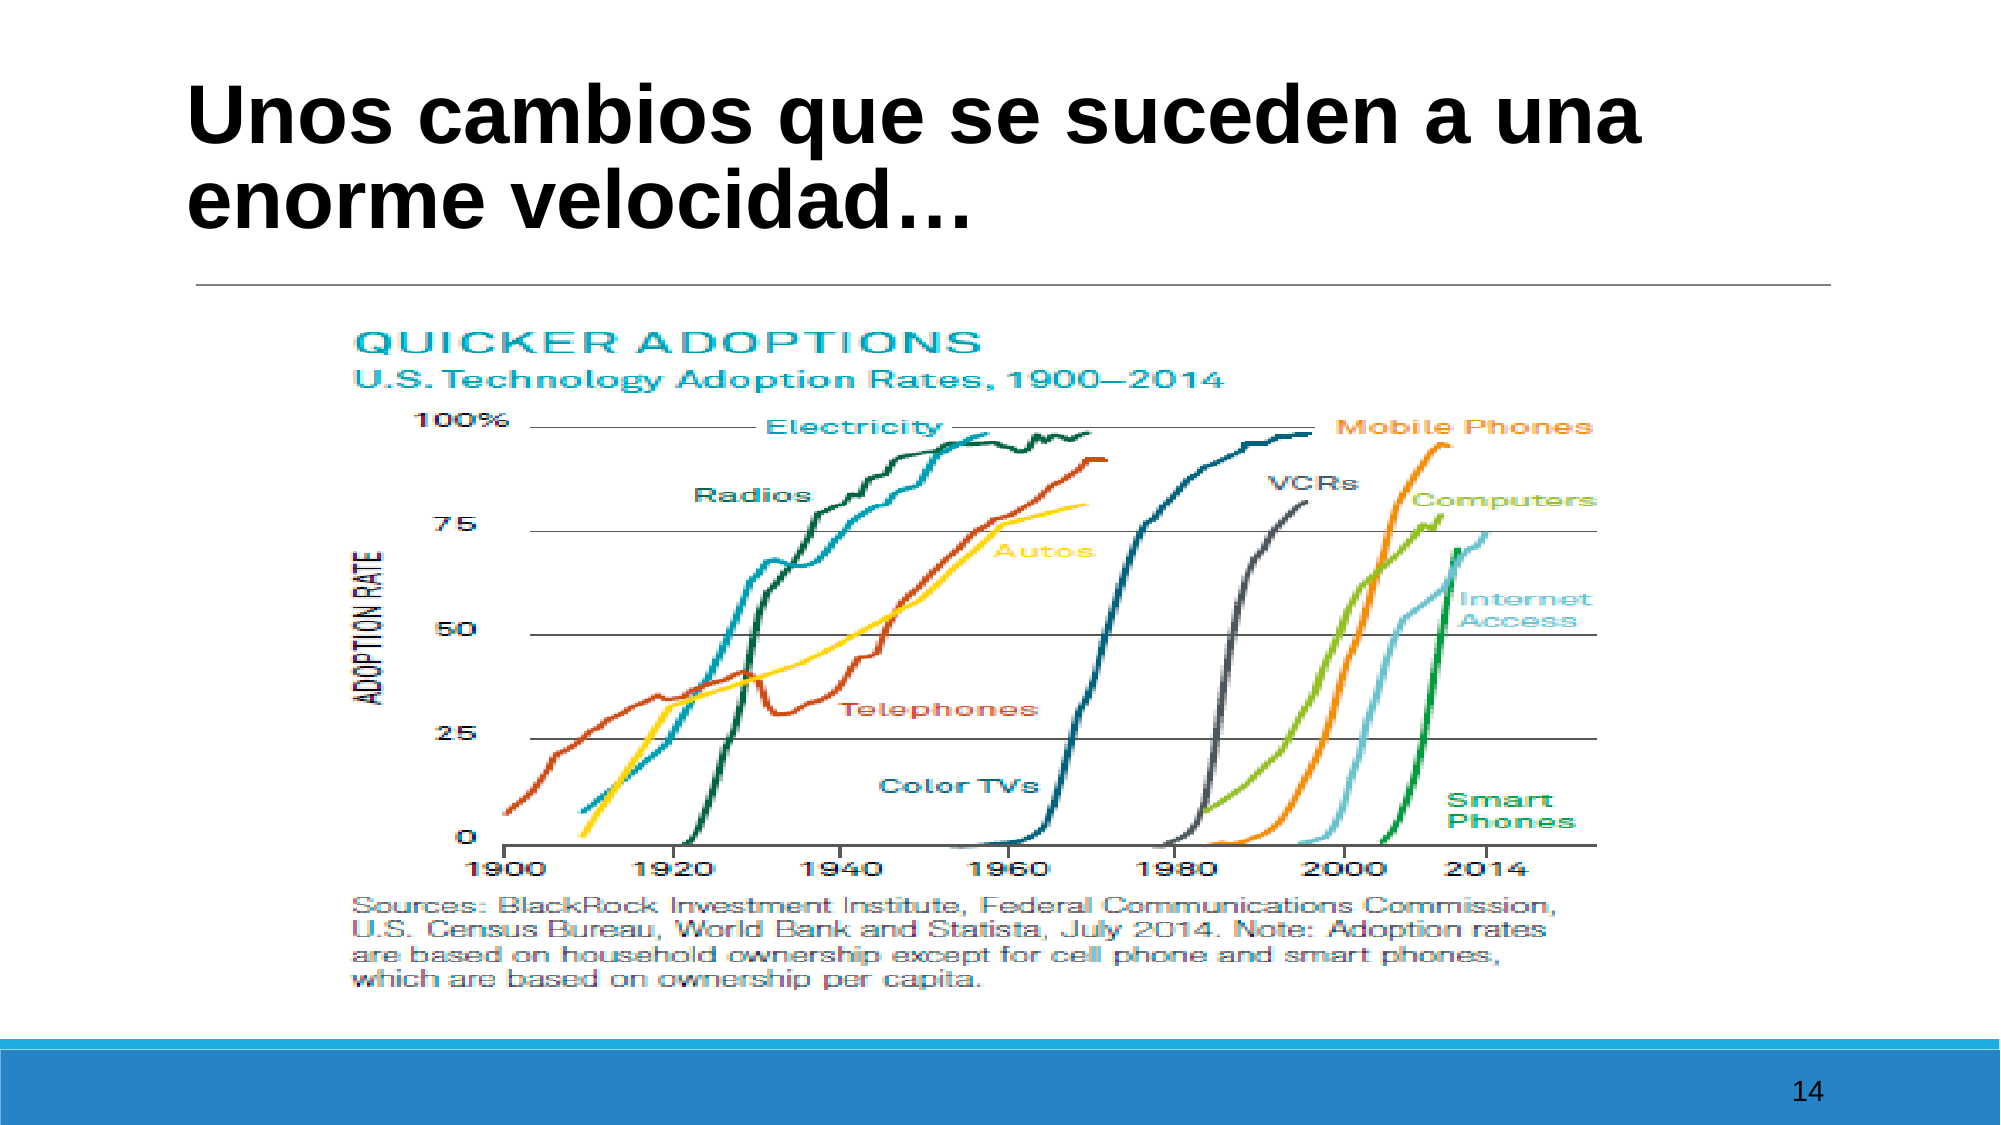

# Unos cambios que se suceden a una enorme velocidad…